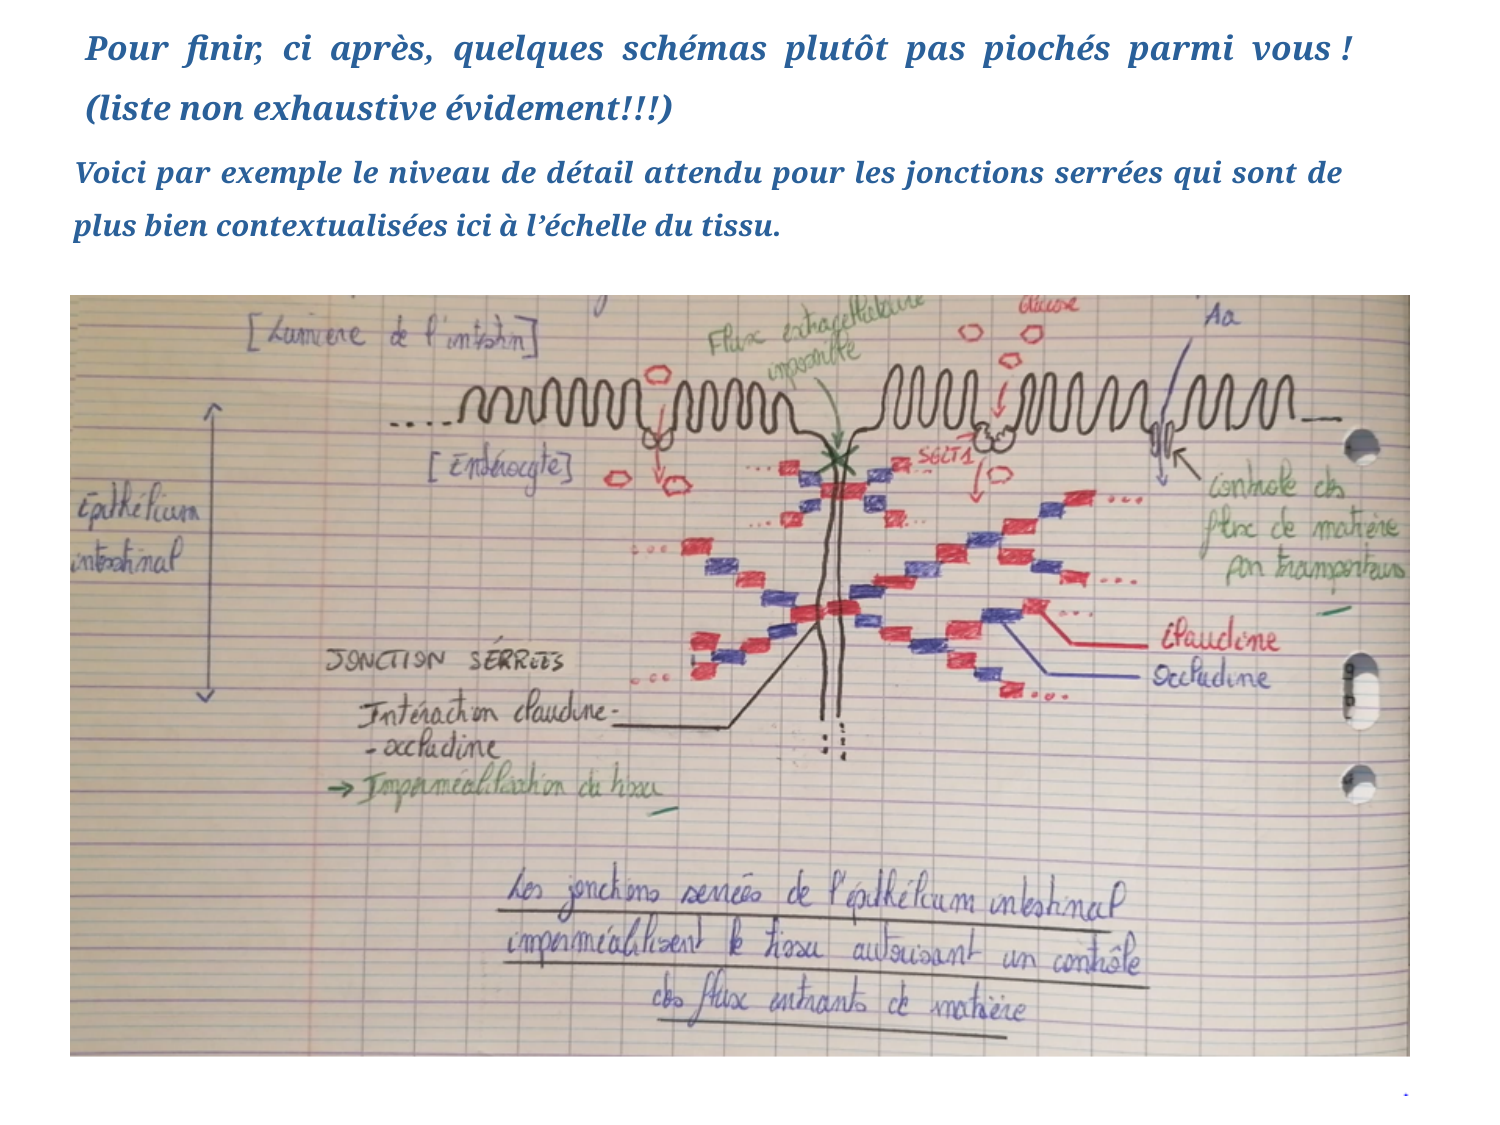

Pour finir, ci après, quelques schémas plutôt pas piochés parmi vous ! (liste non exhaustive évidement!!!)
Voici par exemple le niveau de détail attendu pour les jonctions serrées qui sont de plus bien contextualisées ici à l’échelle du tissu.